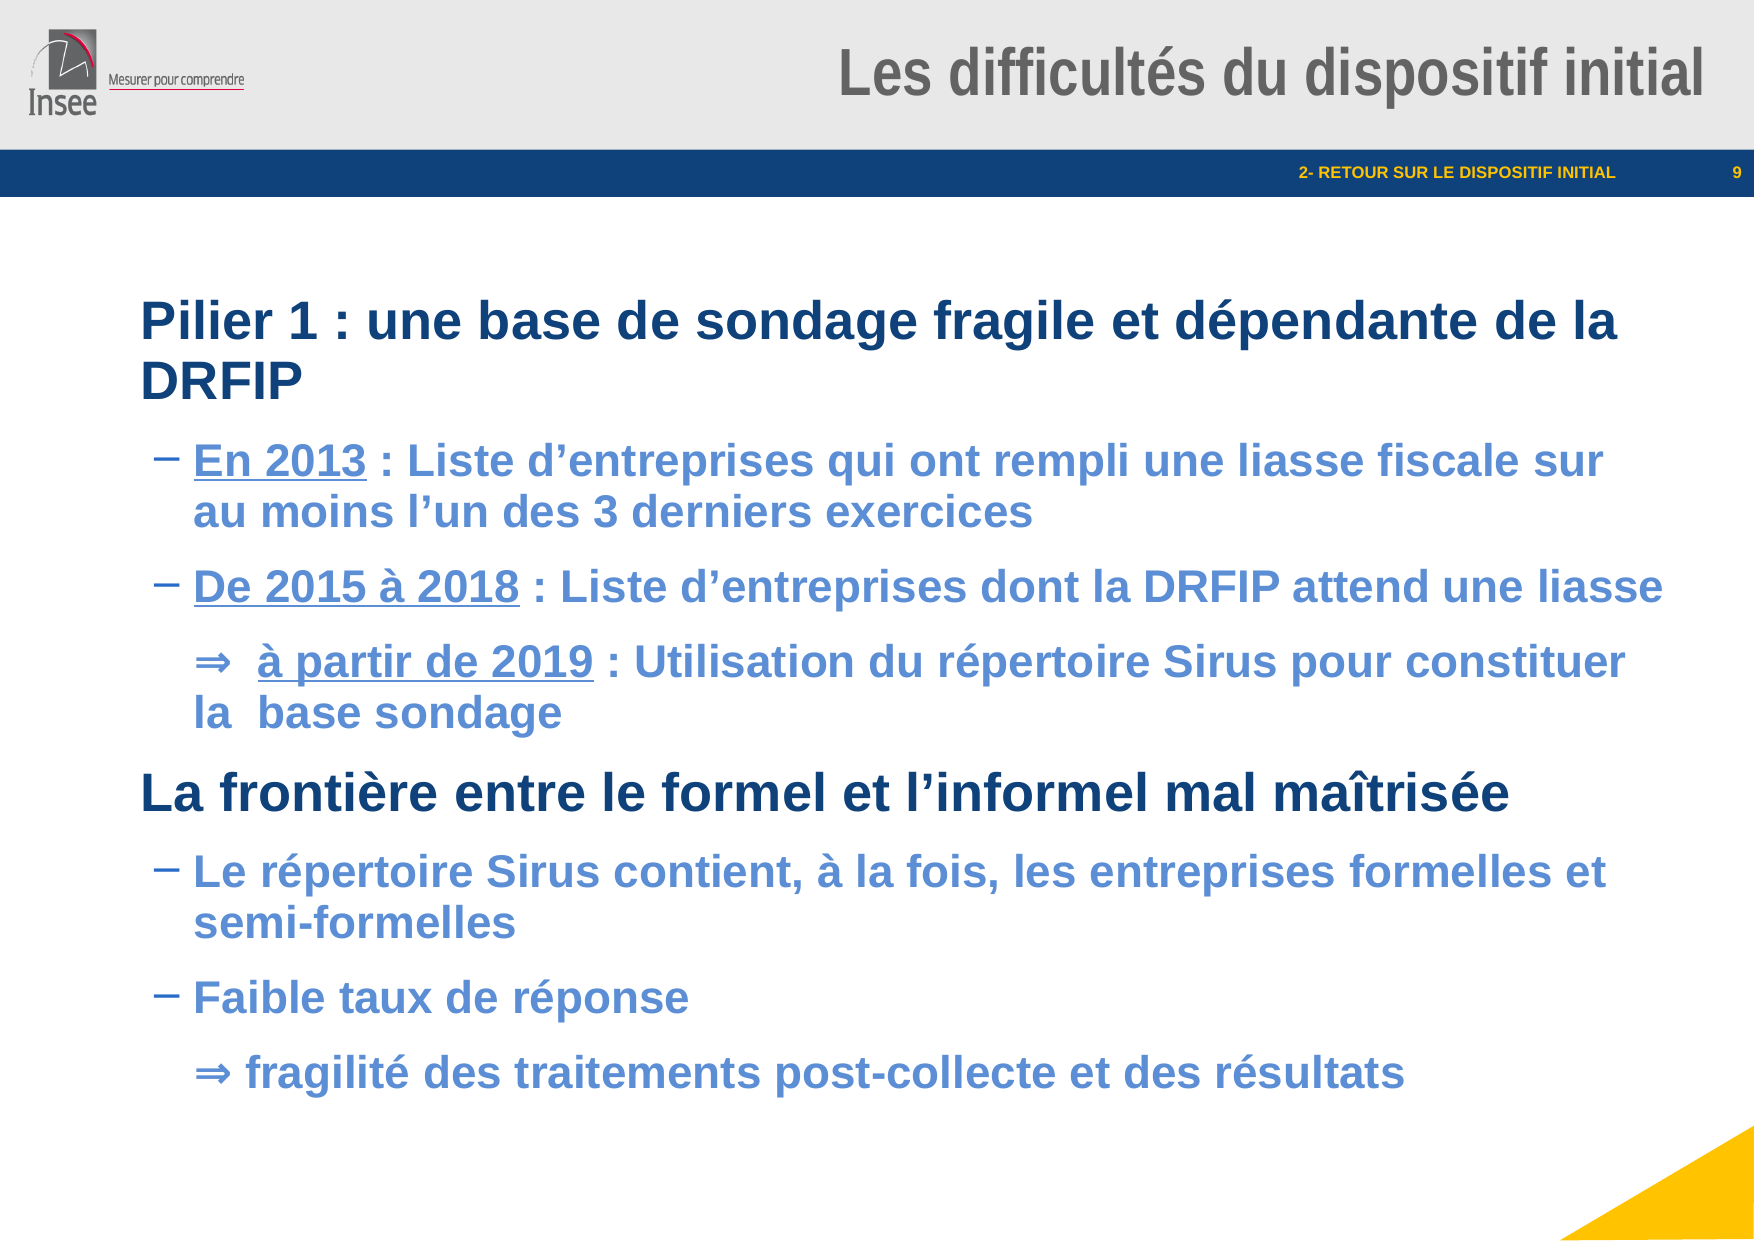

# Les difficultés du dispositif initial
9
Pilier 1 : une base de sondage fragile et dépendante de la DRFIP
En 2013 : Liste d’entreprises qui ont rempli une liasse fiscale sur au moins l’un des 3 derniers exercices
De 2015 à 2018 : Liste d’entreprises dont la DRFIP attend une liasse
⇒ à partir de 2019 : Utilisation du répertoire Sirus pour constituer la base sondage
La frontière entre le formel et l’informel mal maîtrisée
Le répertoire Sirus contient, à la fois, les entreprises formelles et semi-formelles
Faible taux de réponse
⇒ fragilité des traitements post-collecte et des résultats